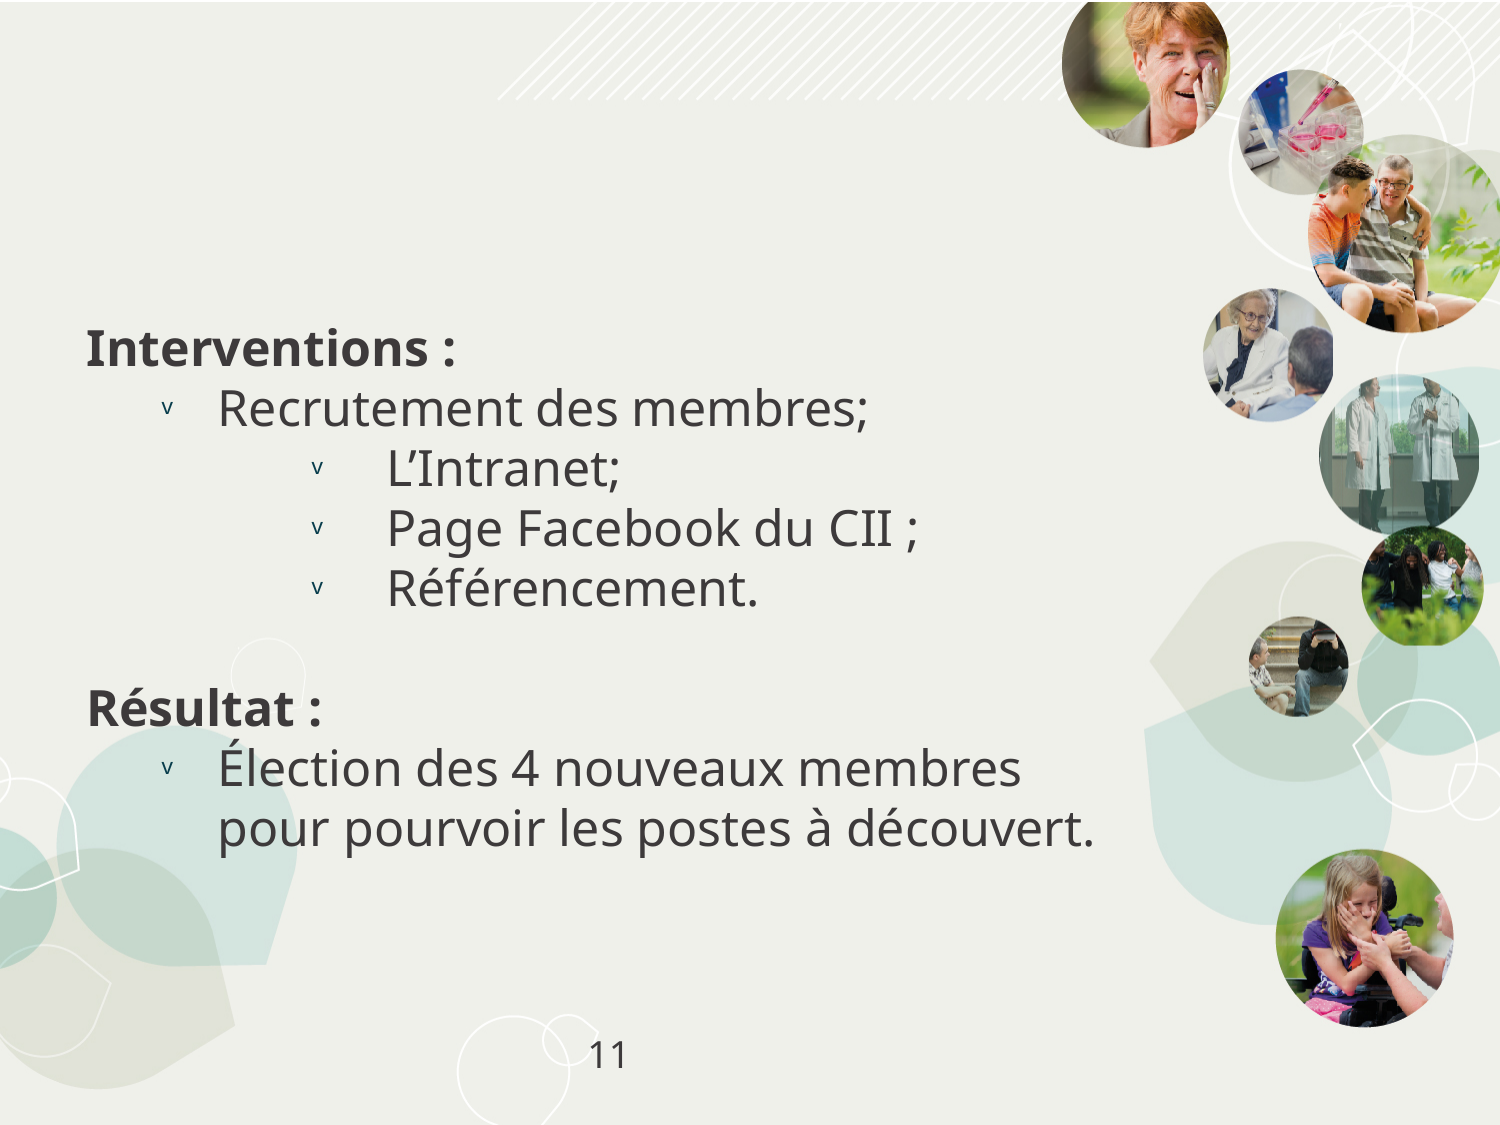

Recrutement
Interventions :
Recrutement des membres;
L’Intranet;
Page Facebook du CII ;
Référencement.
Résultat :
Élection des 4 nouveaux membres pour pourvoir les postes à découvert.